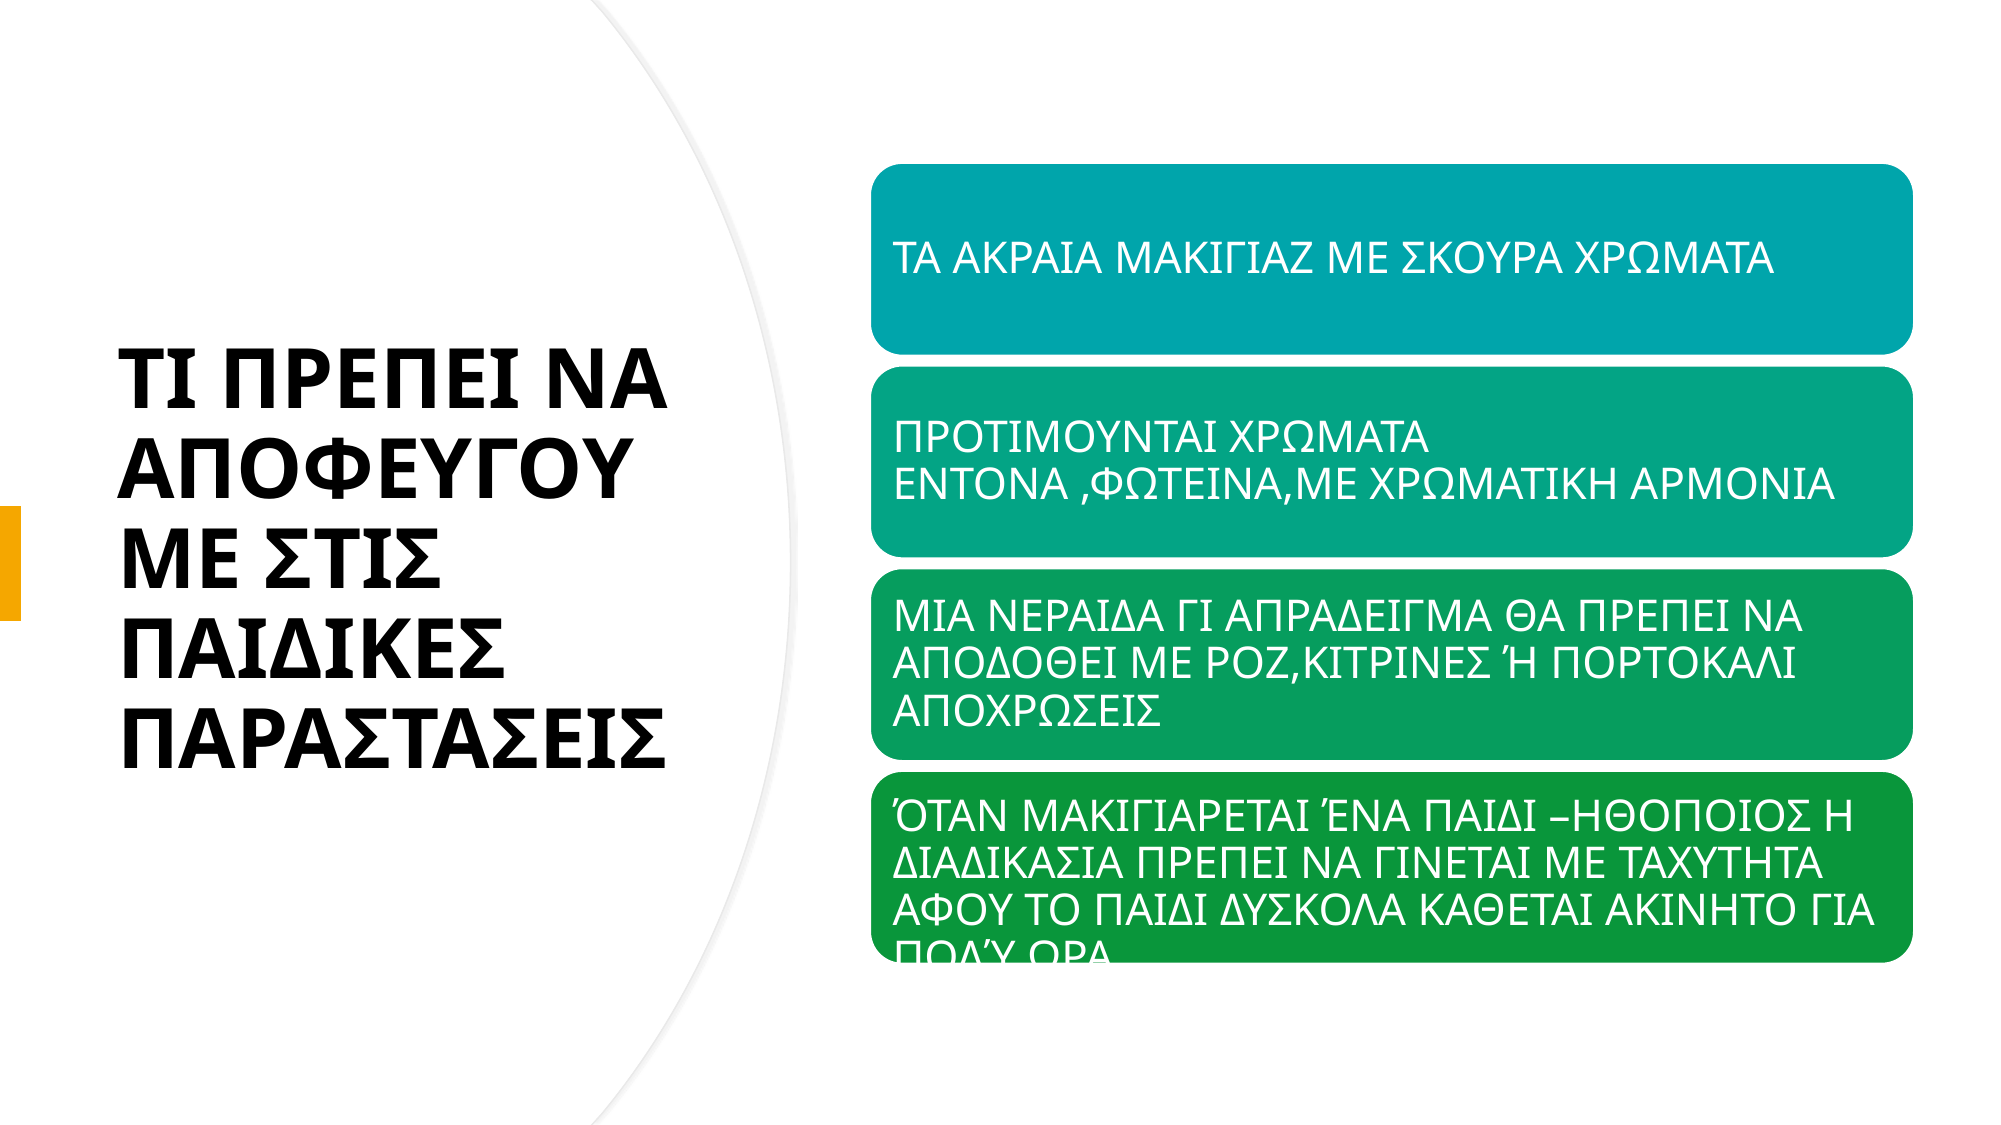

ΤΑ ΑΚΡΑΙΑ ΜΑΚΙΓΙΑΖ ΜΕ ΣΚΟΥΡΑ ΧΡΩΜΑΤΑ
ΠΡΟΤΙΜΟΥΝΤΑΙ ΧΡΩΜΑΤΑ ΕΝΤΟΝΑ ,ΦΩΤΕΙΝΑ,ΜΕ ΧΡΩΜΑΤΙΚΗ ΑΡΜΟΝΙΑ
ΜΙΑ ΝΕΡΑΙΔΑ ΓΙ ΑΠΡΑΔΕΙΓΜΑ ΘΑ ΠΡΕΠΕΙ ΝΑ ΑΠΟΔΟΘΕΙ ΜΕ ΡΟΖ,ΚΙΤΡΙΝΕΣ Ή ΠΟΡΤΟΚΑΛΙ ΑΠΟΧΡΩΣΕΙΣ
ΌΤΑΝ ΜΑΚΙΓΙΑΡΕΤΑΙ ΈΝΑ ΠΑΙΔΙ –ΗΘΟΠΟΙΟΣ Η ΔΙΑΔΙΚΑΣΙΑ ΠΡΕΠΕΙ ΝΑ ΓΙΝΕΤΑΙ ΜΕ ΤΑΧΥΤΗΤΑ ΑΦΟΥ ΤΟ ΠΑΙΔΙ ΔΥΣΚΟΛΑ ΚΑΘΕΤΑΙ ΑΚΙΝΗΤΟ ΓΙΑ ΠΟΛΎ ΩΡΑ.
# ΤΙ ΠΡΕΠΕΙ ΝΑ ΑΠΟΦΕΥΓΟΥΜΕ ΣΤΙΣ ΠΑΙΔΙΚΕΣ ΠΑΡΑΣΤΑΣΕΙΣ